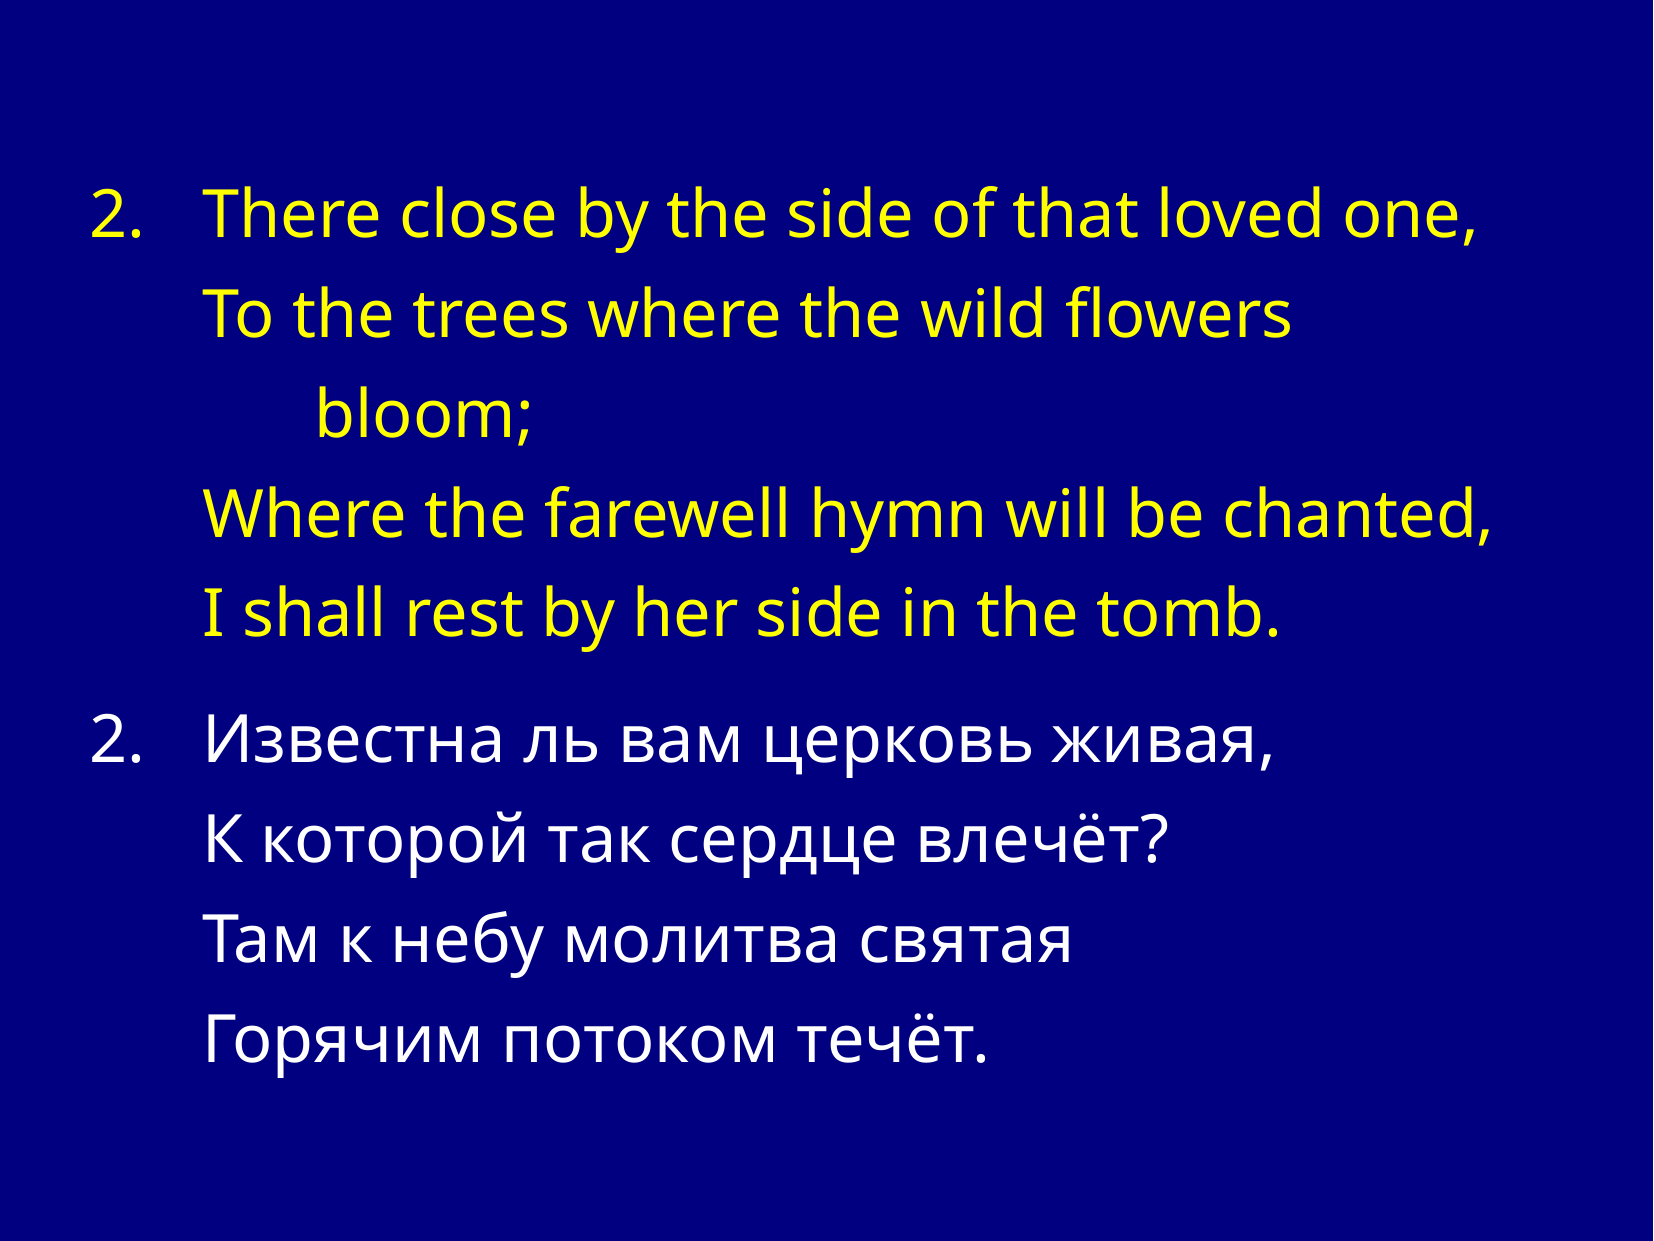

2.	There close by the side of that loved one,
	To the trees where the wild flowers
		bloom;
	Where the farewell hymn will be chanted,
	I shall rest by her side in the tomb.
2.	Известна ль вам церковь живая,
	К которой так сердце влечёт?
	Там к небу молитва святая
	Горячим потоком течёт.